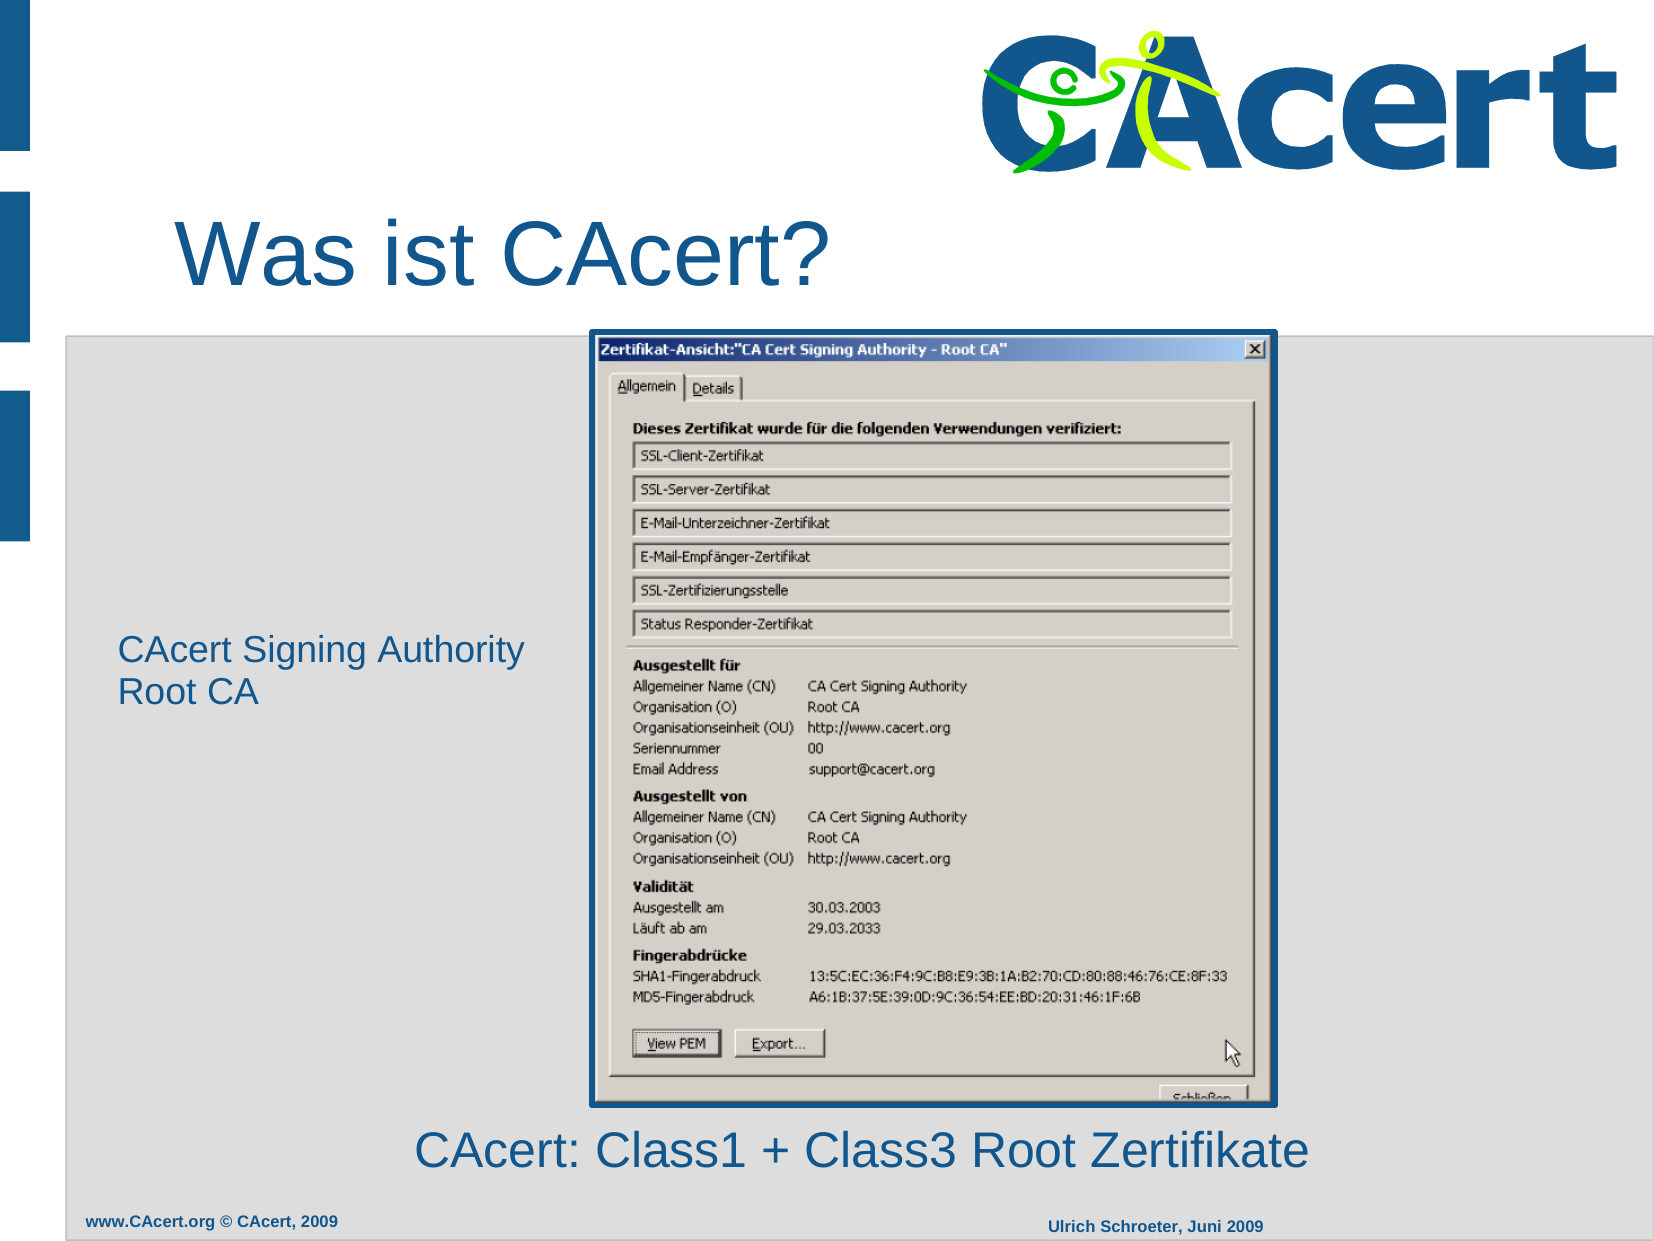

Was ist CAcert?
CAcert Signing Authority
Root CA
CAcert: Class1 + Class3 Root Zertifikate